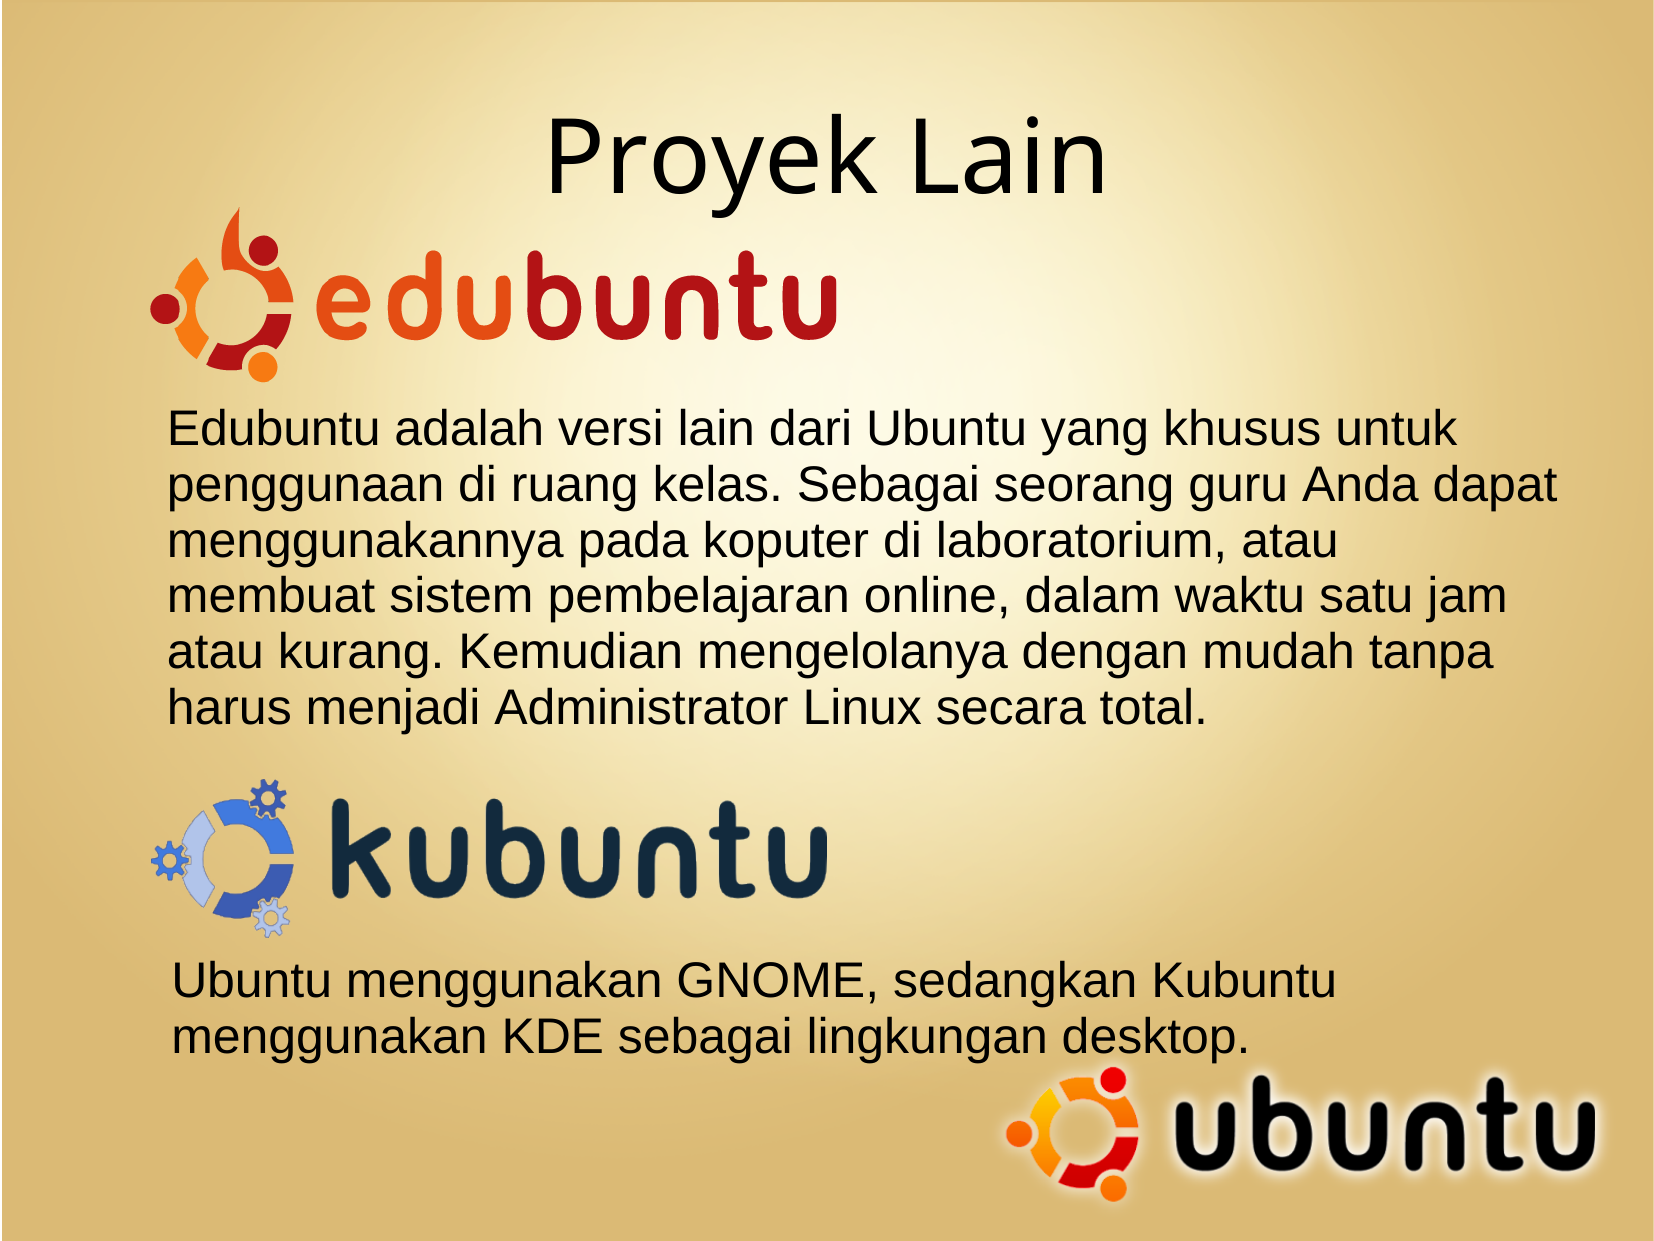

# Proyek Lain
Edubuntu adalah versi lain dari Ubuntu yang khusus untuk penggunaan di ruang kelas. Sebagai seorang guru Anda dapat menggunakannya pada koputer di laboratorium, atau membuat sistem pembelajaran online, dalam waktu satu jam atau kurang. Kemudian mengelolanya dengan mudah tanpa harus menjadi Administrator Linux secara total.
Ubuntu menggunakan GNOME, sedangkan Kubuntu menggunakan KDE sebagai lingkungan desktop.